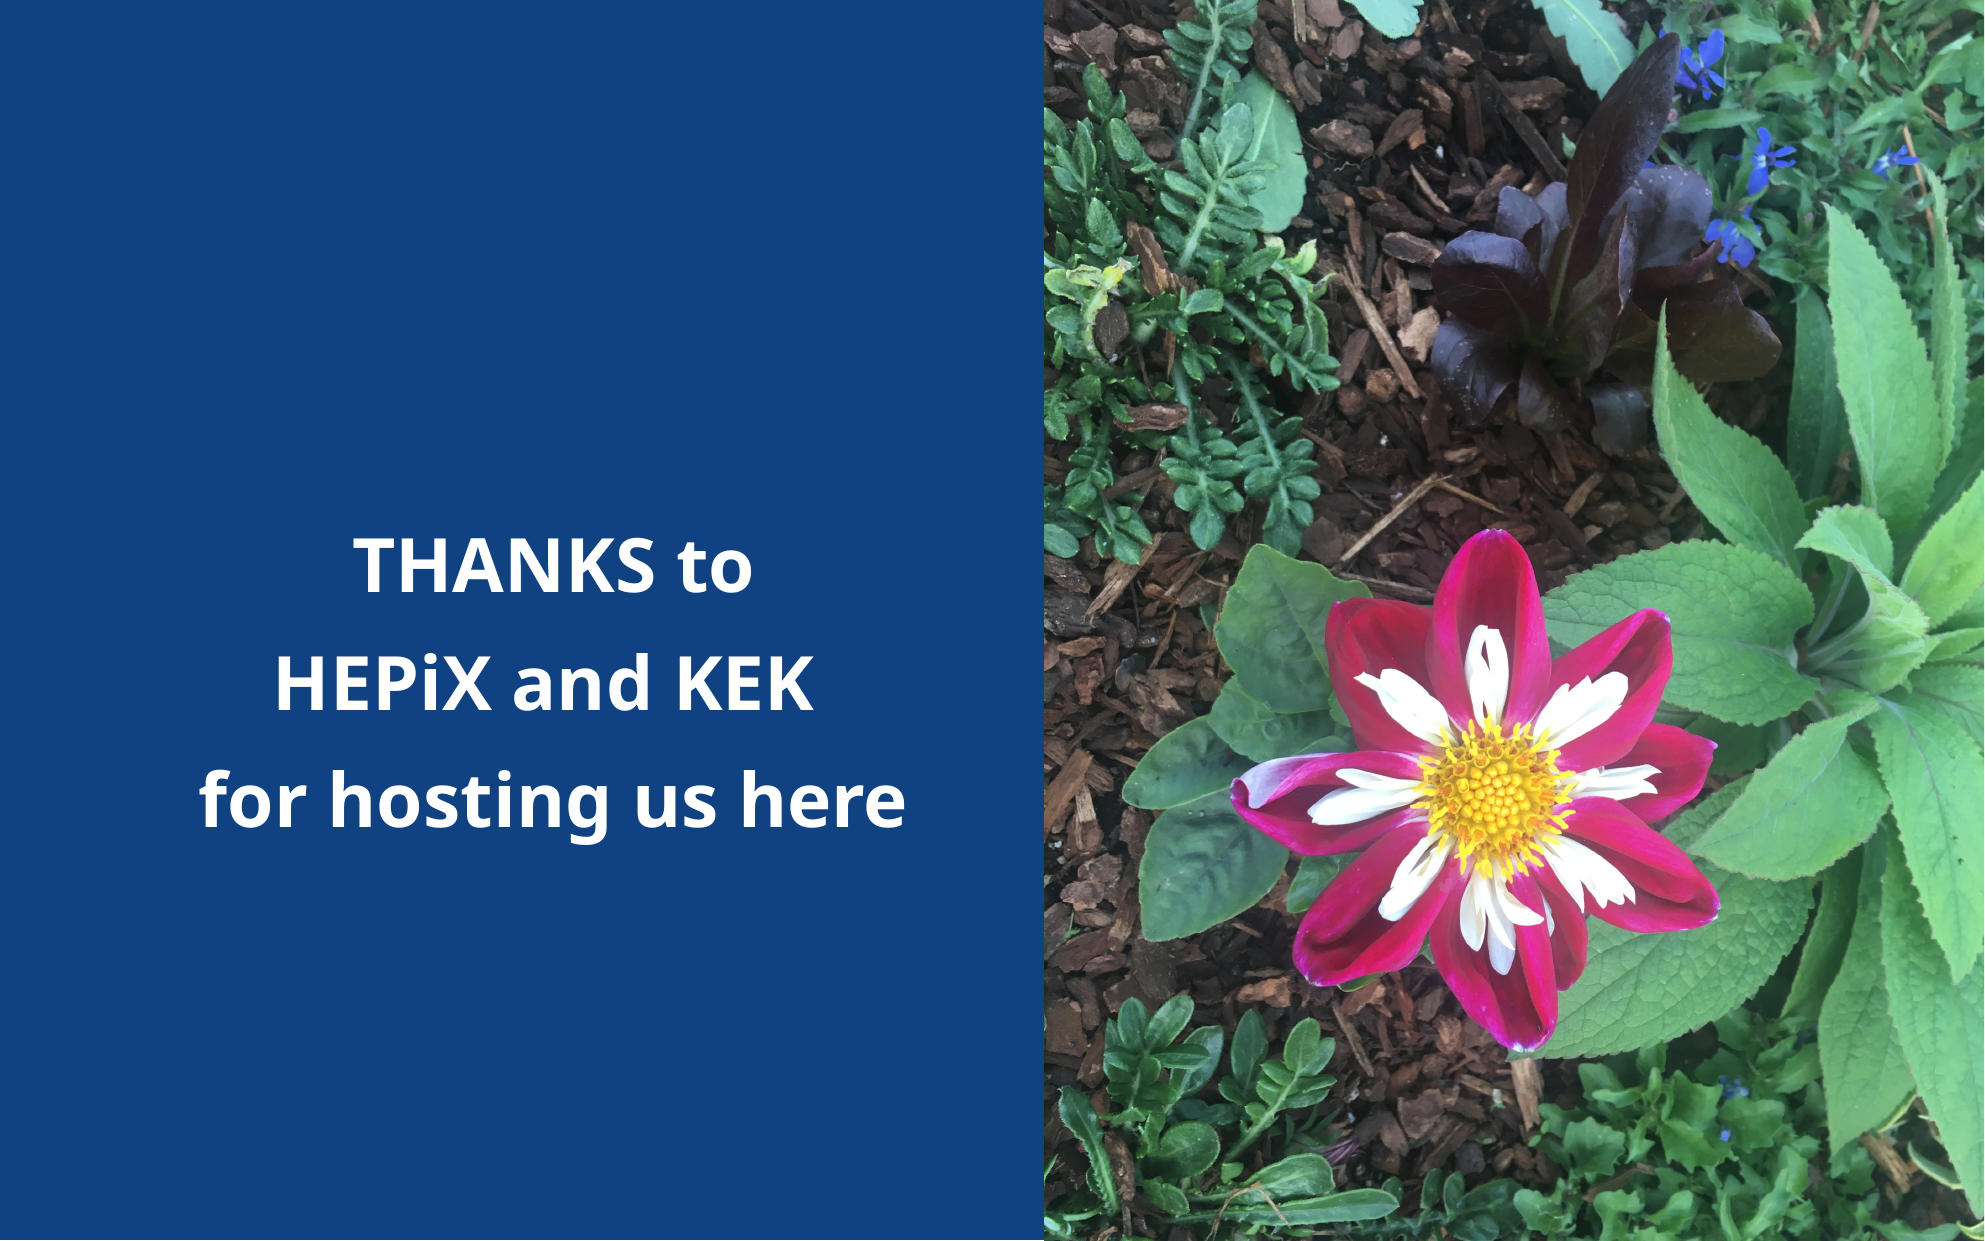

# THANKS to HEPiX and KEK for hosting us here